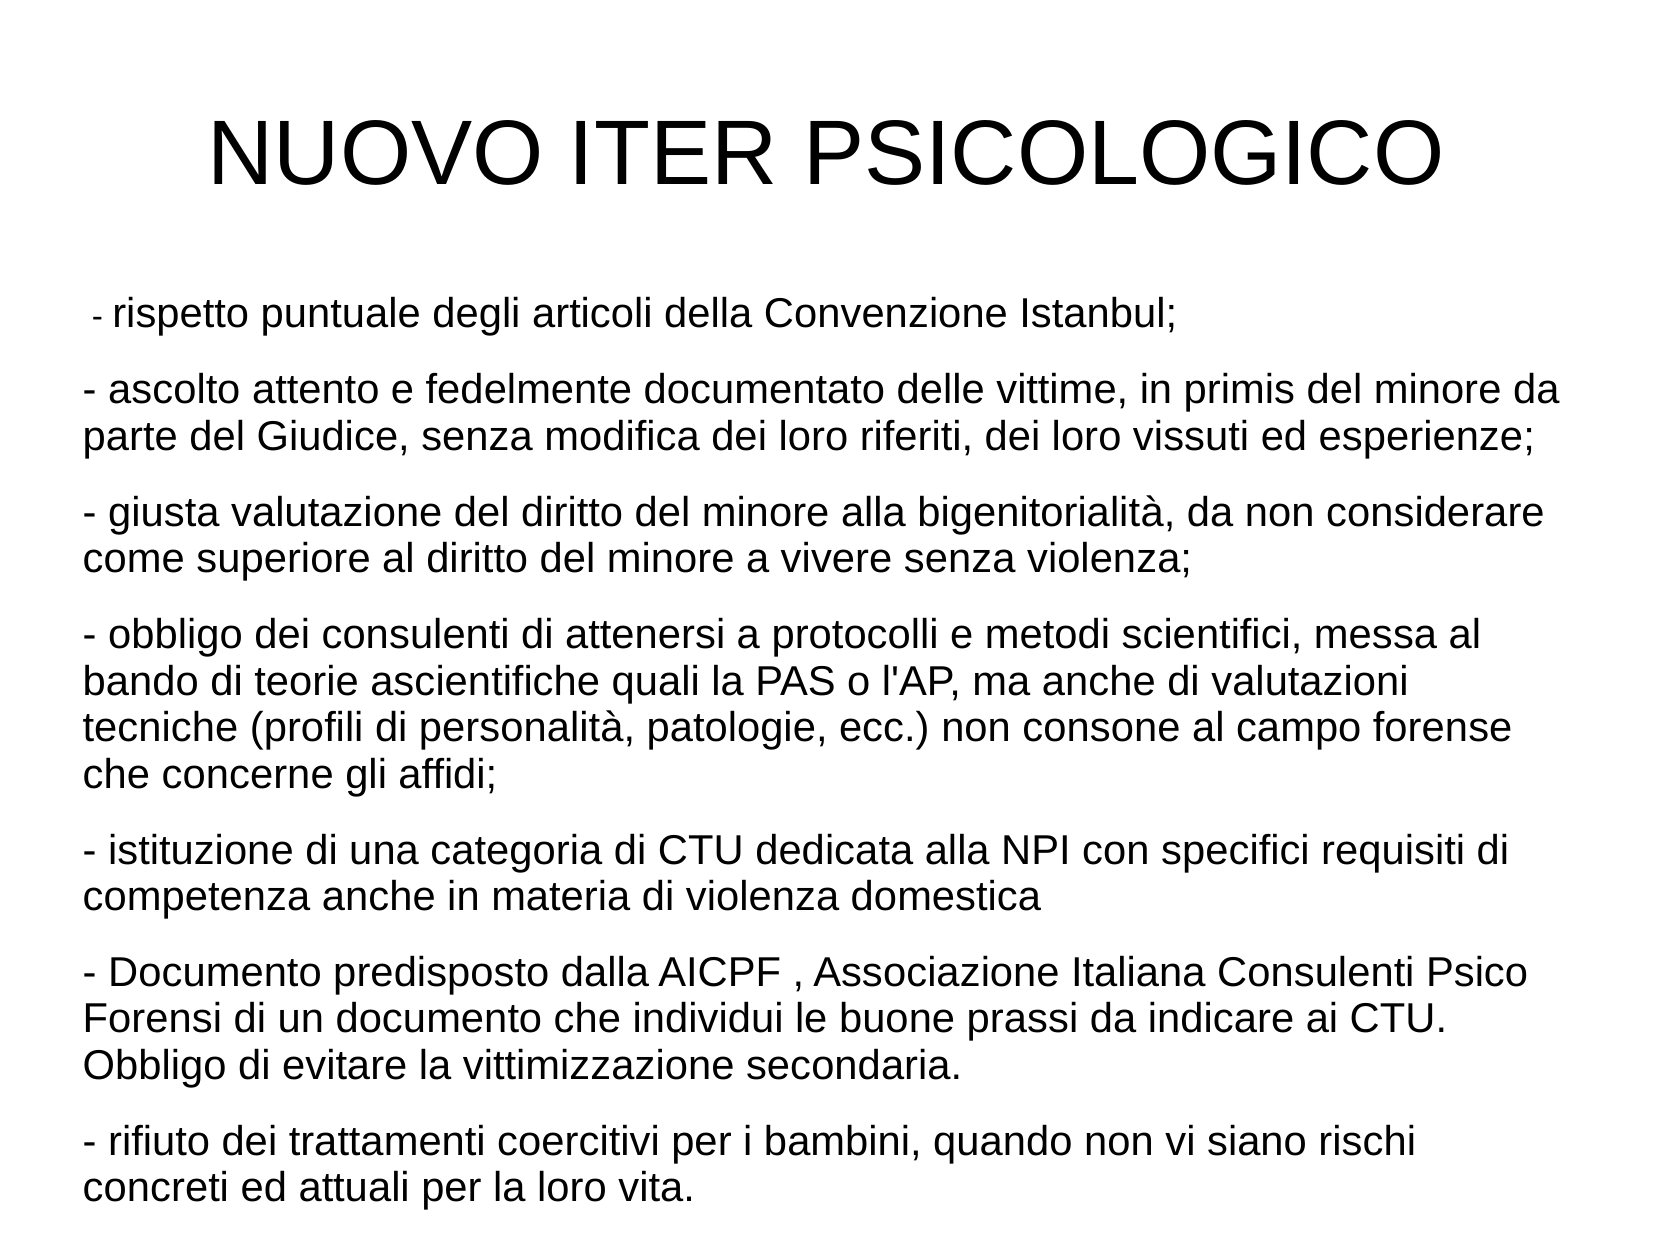

# NUOVO ITER PSICOLOGICO
 - rispetto puntuale degli articoli della Convenzione Istanbul;
- ascolto attento e fedelmente documentato delle vittime, in primis del minore da parte del Giudice, senza modifica dei loro riferiti, dei loro vissuti ed esperienze;
- giusta valutazione del diritto del minore alla bigenitorialità, da non considerare come superiore al diritto del minore a vivere senza violenza;
- obbligo dei consulenti di attenersi a protocolli e metodi scientifici, messa al bando di teorie ascientifiche quali la PAS o l'AP, ma anche di valutazioni tecniche (profili di personalità, patologie, ecc.) non consone al campo forense che concerne gli affidi;
- istituzione di una categoria di CTU dedicata alla NPI con specifici requisiti di competenza anche in materia di violenza domestica
- Documento predisposto dalla AICPF , Associazione Italiana Consulenti Psico Forensi di un documento che individui le buone prassi da indicare ai CTU. Obbligo di evitare la vittimizzazione secondaria.
- rifiuto dei trattamenti coercitivi per i bambini, quando non vi siano rischi concreti ed attuali per la loro vita.